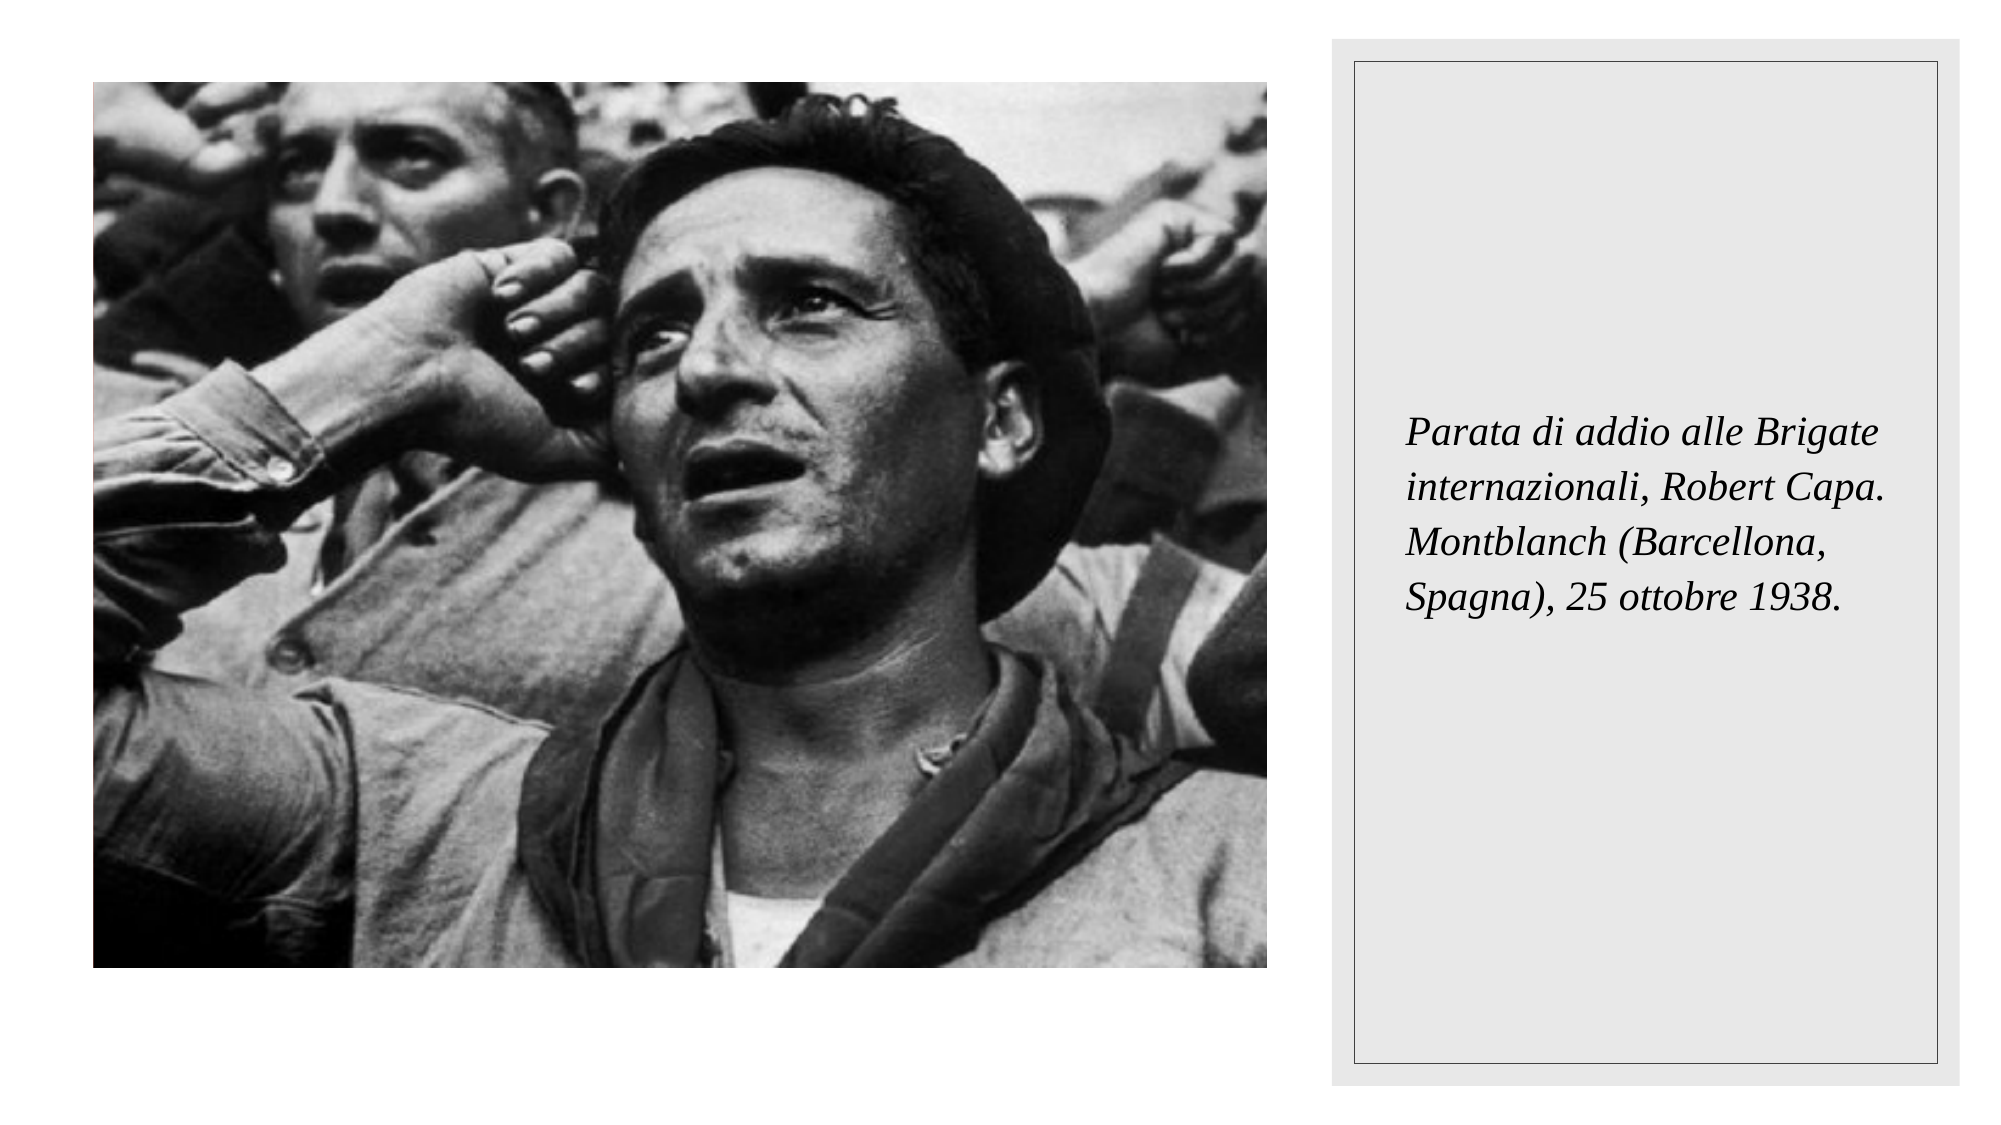

#
Parata di addio alle Brigate internazionali, Robert Capa. Montblanch (Barcellona, Spagna), 25 ottobre 1938.